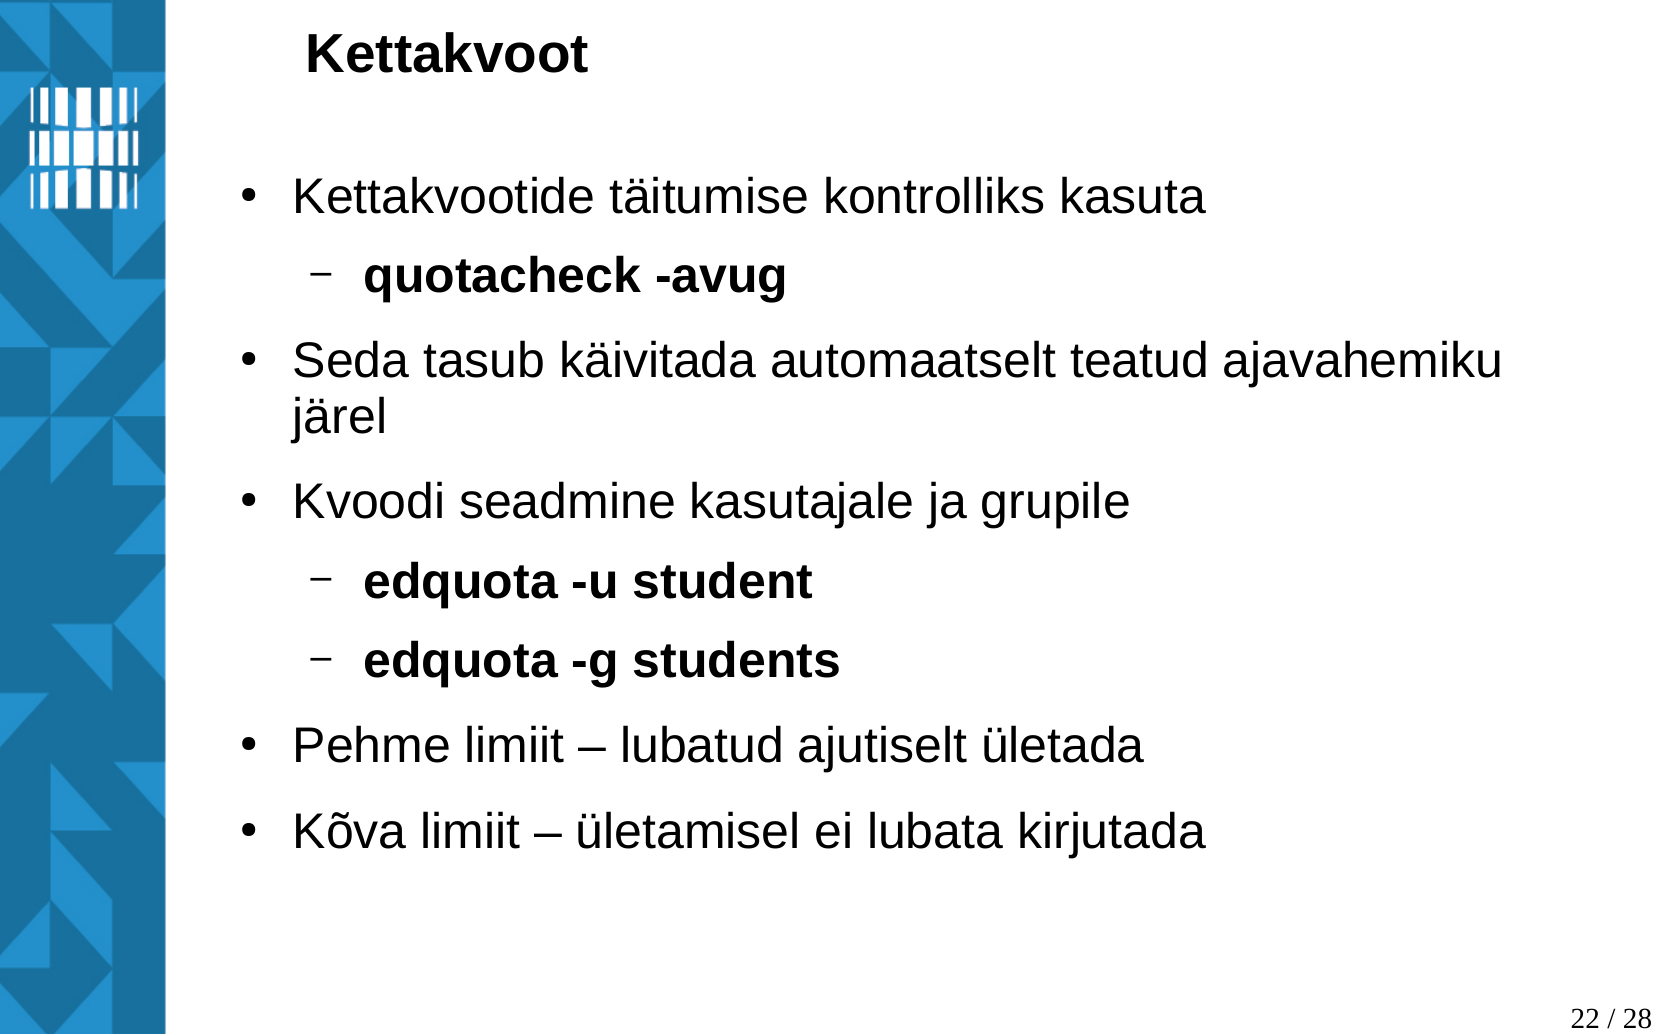

# Kettakvoot
Kettakvootide täitumise kontrolliks kasuta
quotacheck -avug
Seda tasub käivitada automaatselt teatud ajavahemiku järel
Kvoodi seadmine kasutajale ja grupile
edquota -u student
edquota -g students
Pehme limiit – lubatud ajutiselt ületada
Kõva limiit – ületamisel ei lubata kirjutada
22